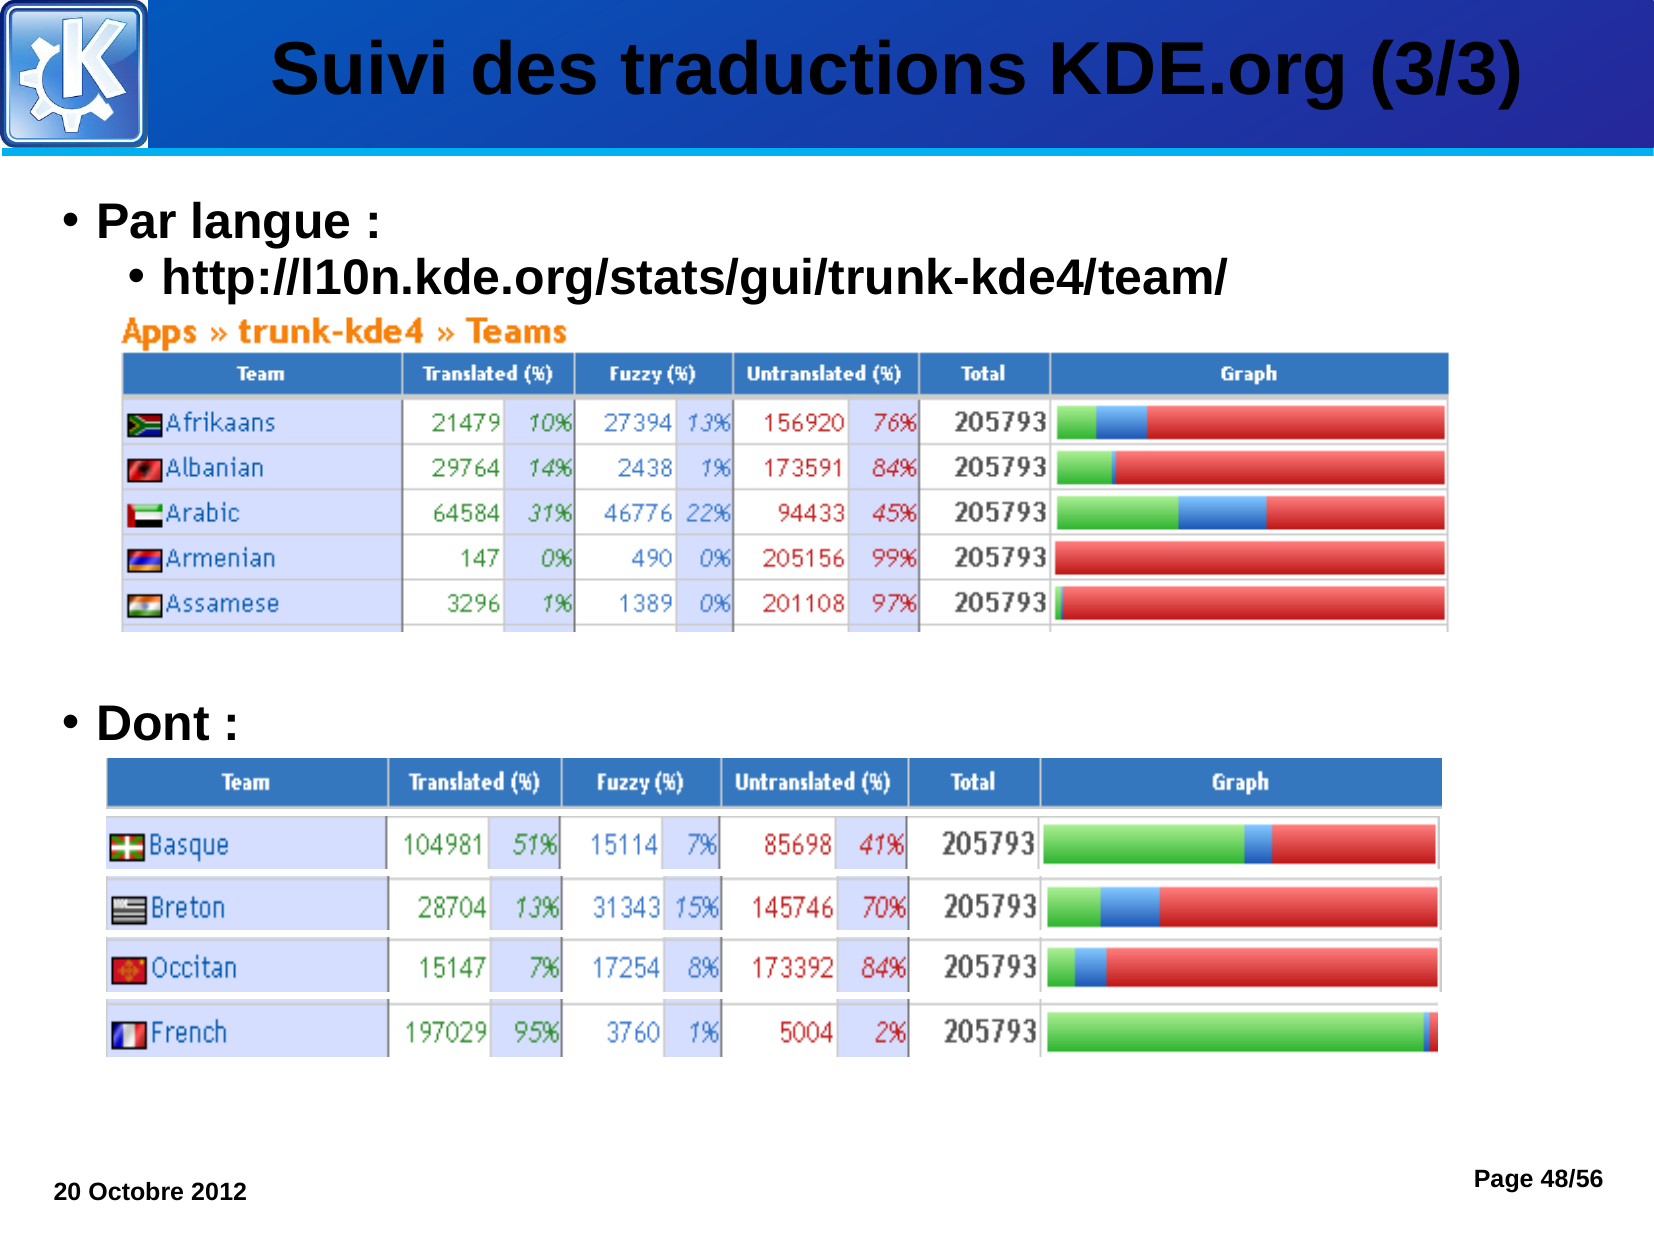

Suivi des traductions KDE.org (3/3)
Par langue :
http://l10n.kde.org/stats/gui/trunk-kde4/team/
Dont :